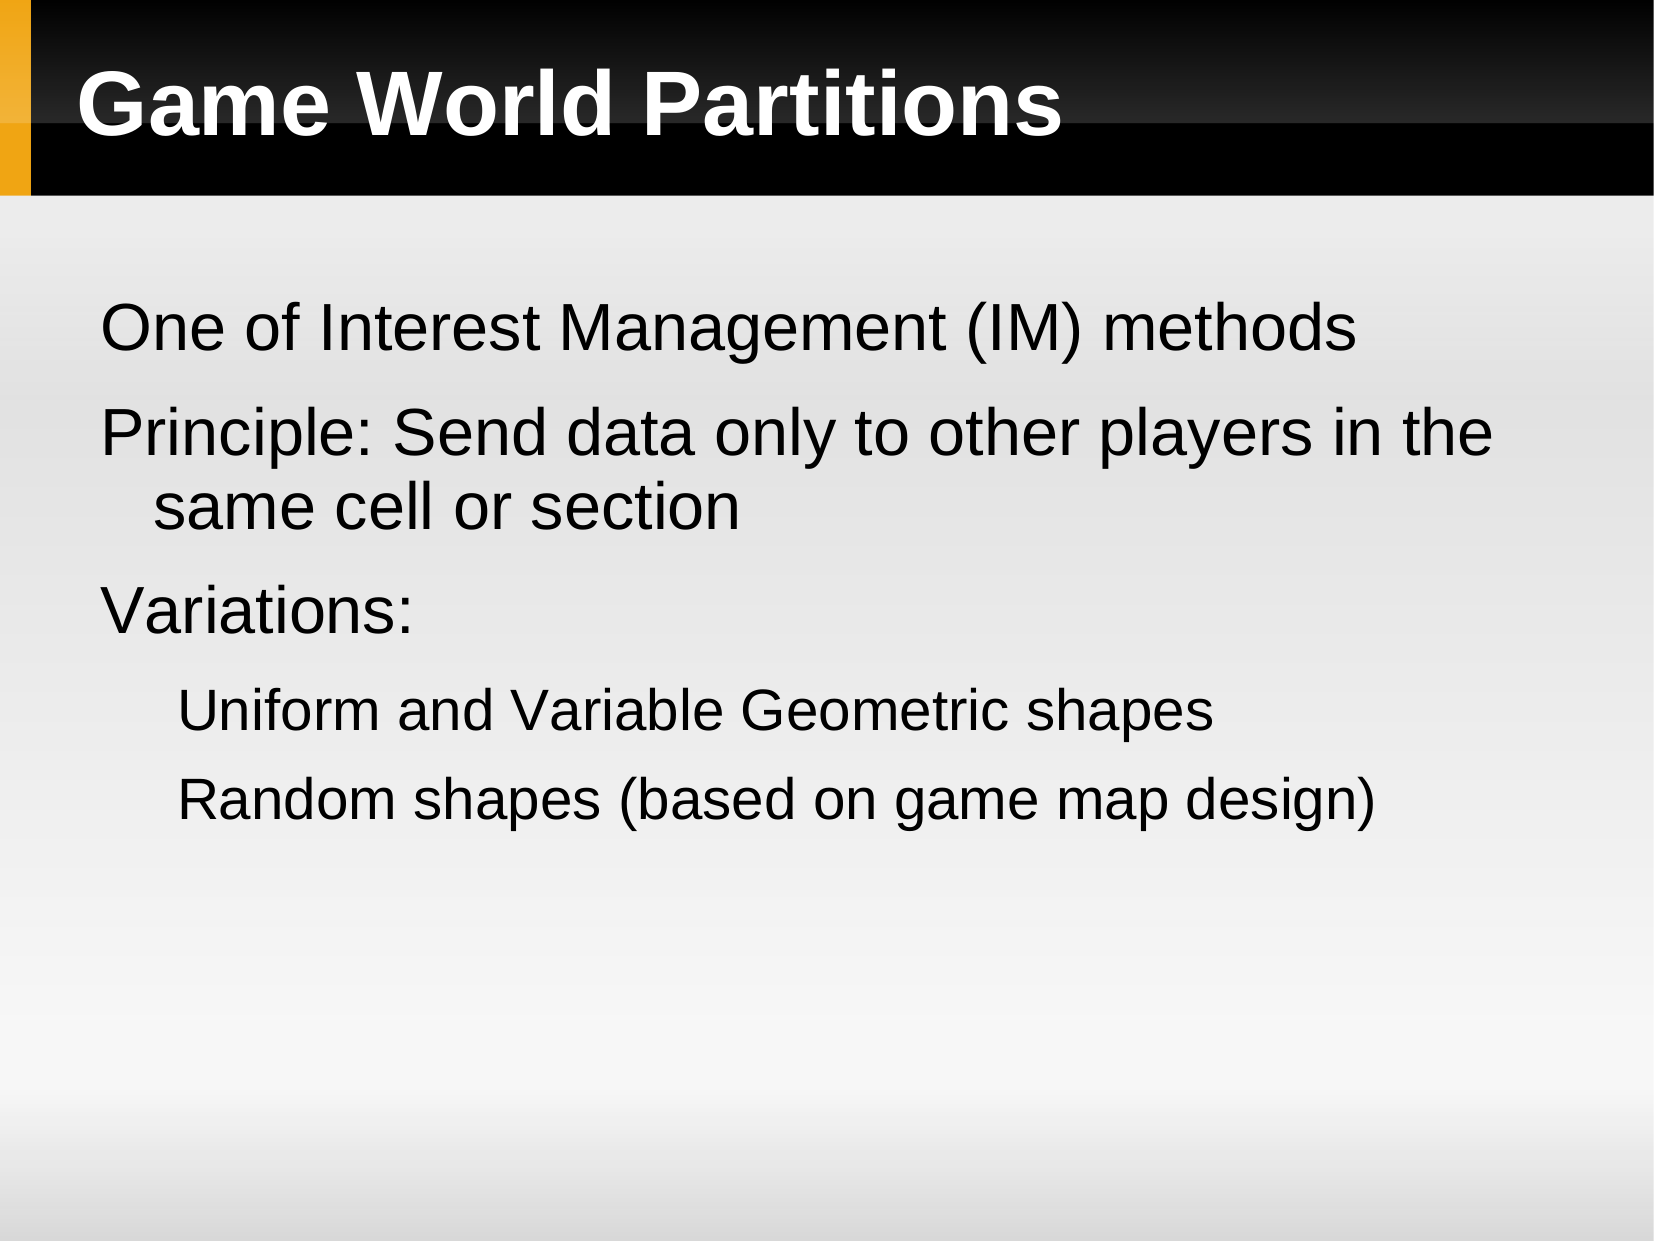

# Game World Partitions
One of Interest Management (IM) methods
Principle: Send data only to other players in the same cell or section
Variations:
Uniform and Variable Geometric shapes
Random shapes (based on game map design)